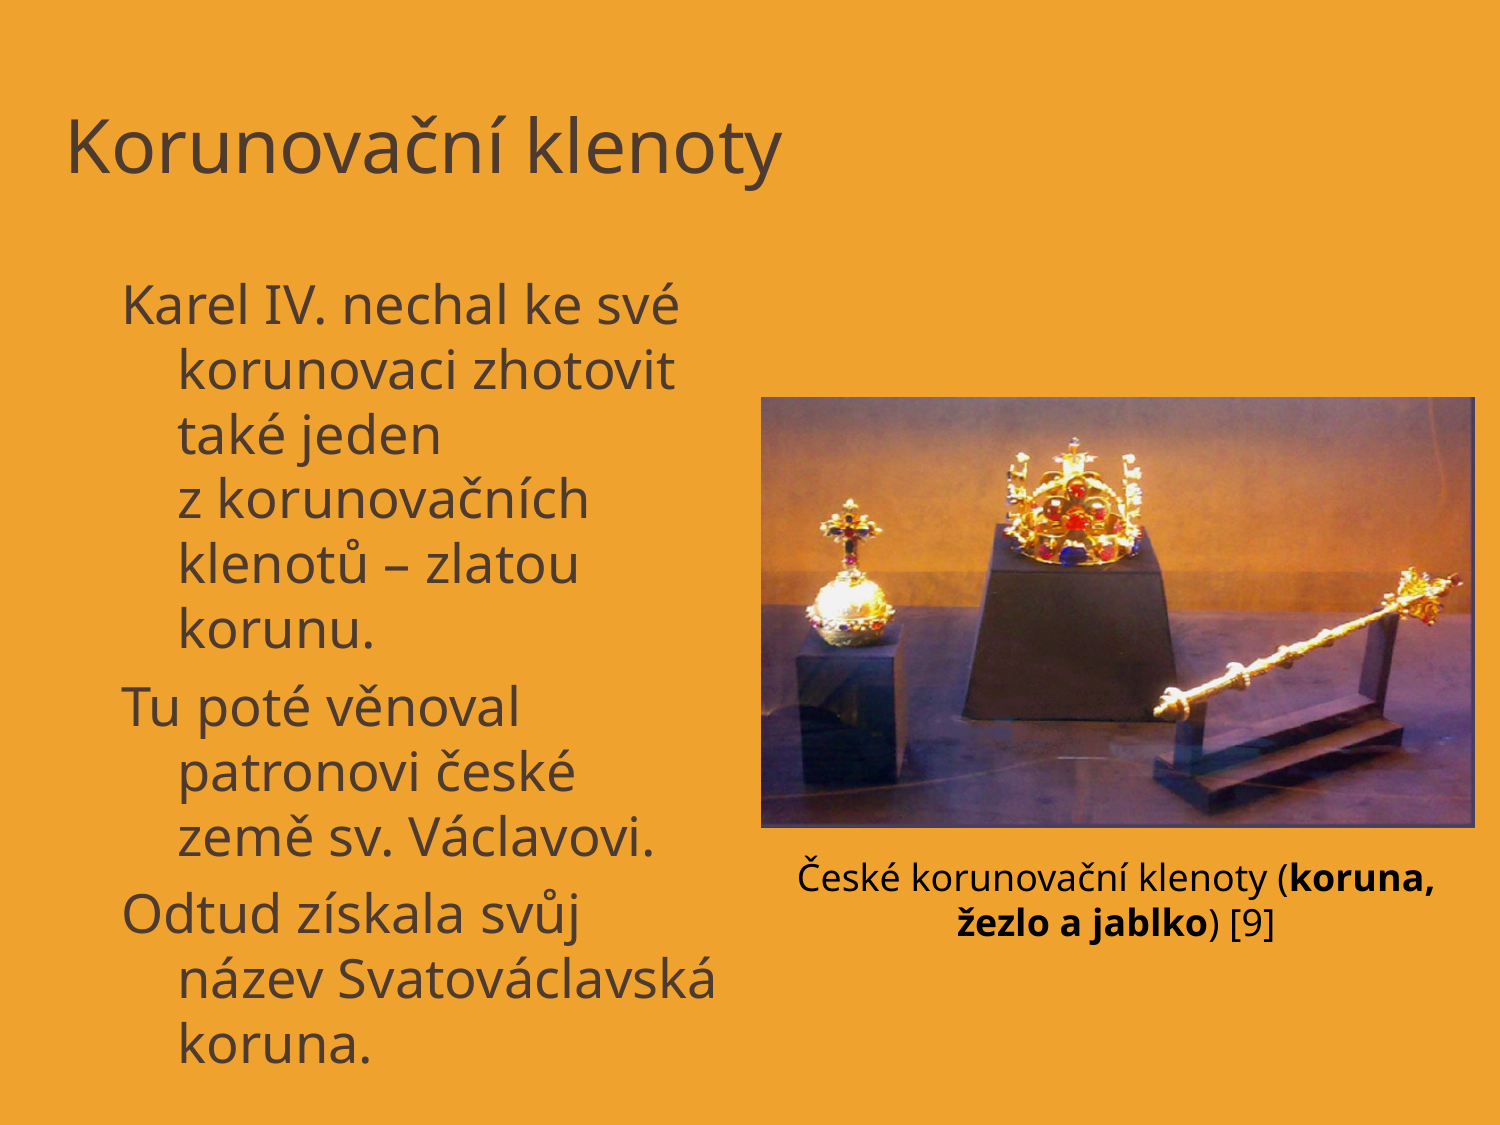

# Korunovační klenoty
Karel IV. nechal ke své korunovaci zhotovit také jeden
z korunovačních klenotů – zlatou korunu.
Tu poté věnoval patronovi české země sv. Václavovi.
Odtud získala svůj název Svatováclavská koruna.
České korunovační klenoty (koruna, žezlo a jablko) [9]